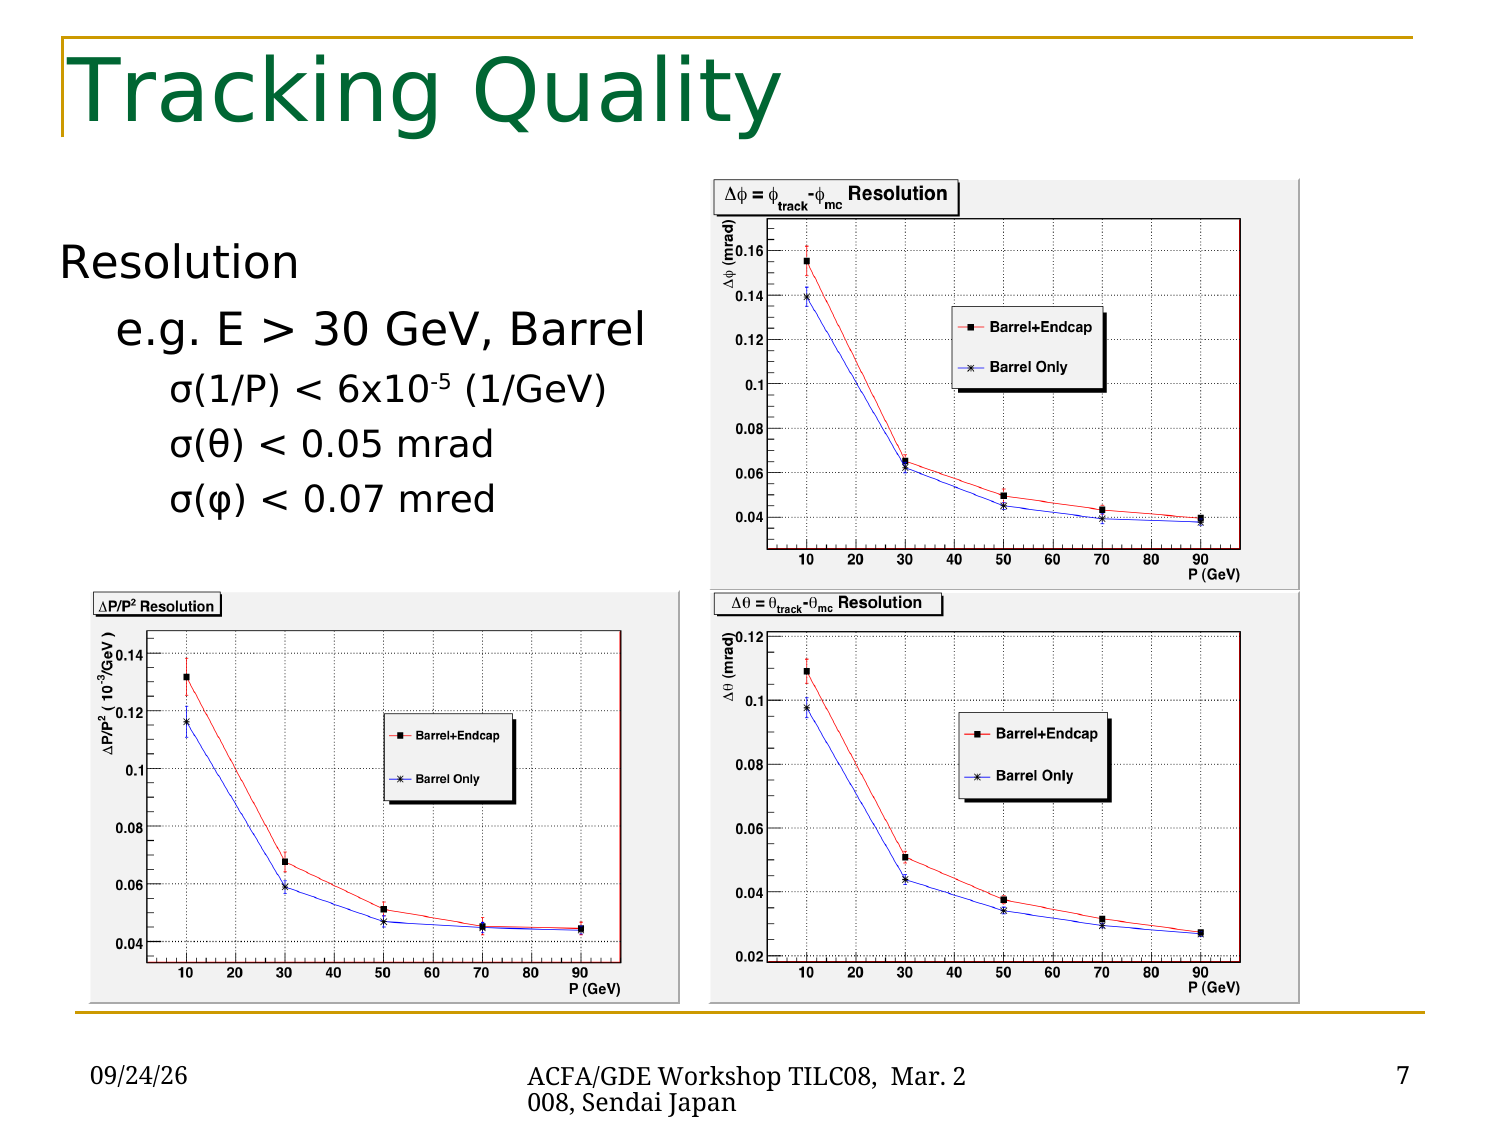

# Tracking Quality
Resolution
e.g. E > 30 GeV, Barrel
σ(1/P) < 6x10-5 (1/GeV)
σ(θ) < 0.05 mrad
σ(φ) < 0.07 mred
7
ACFA/GDE Workshop TILC08, Mar. 2008, Sendai Japan